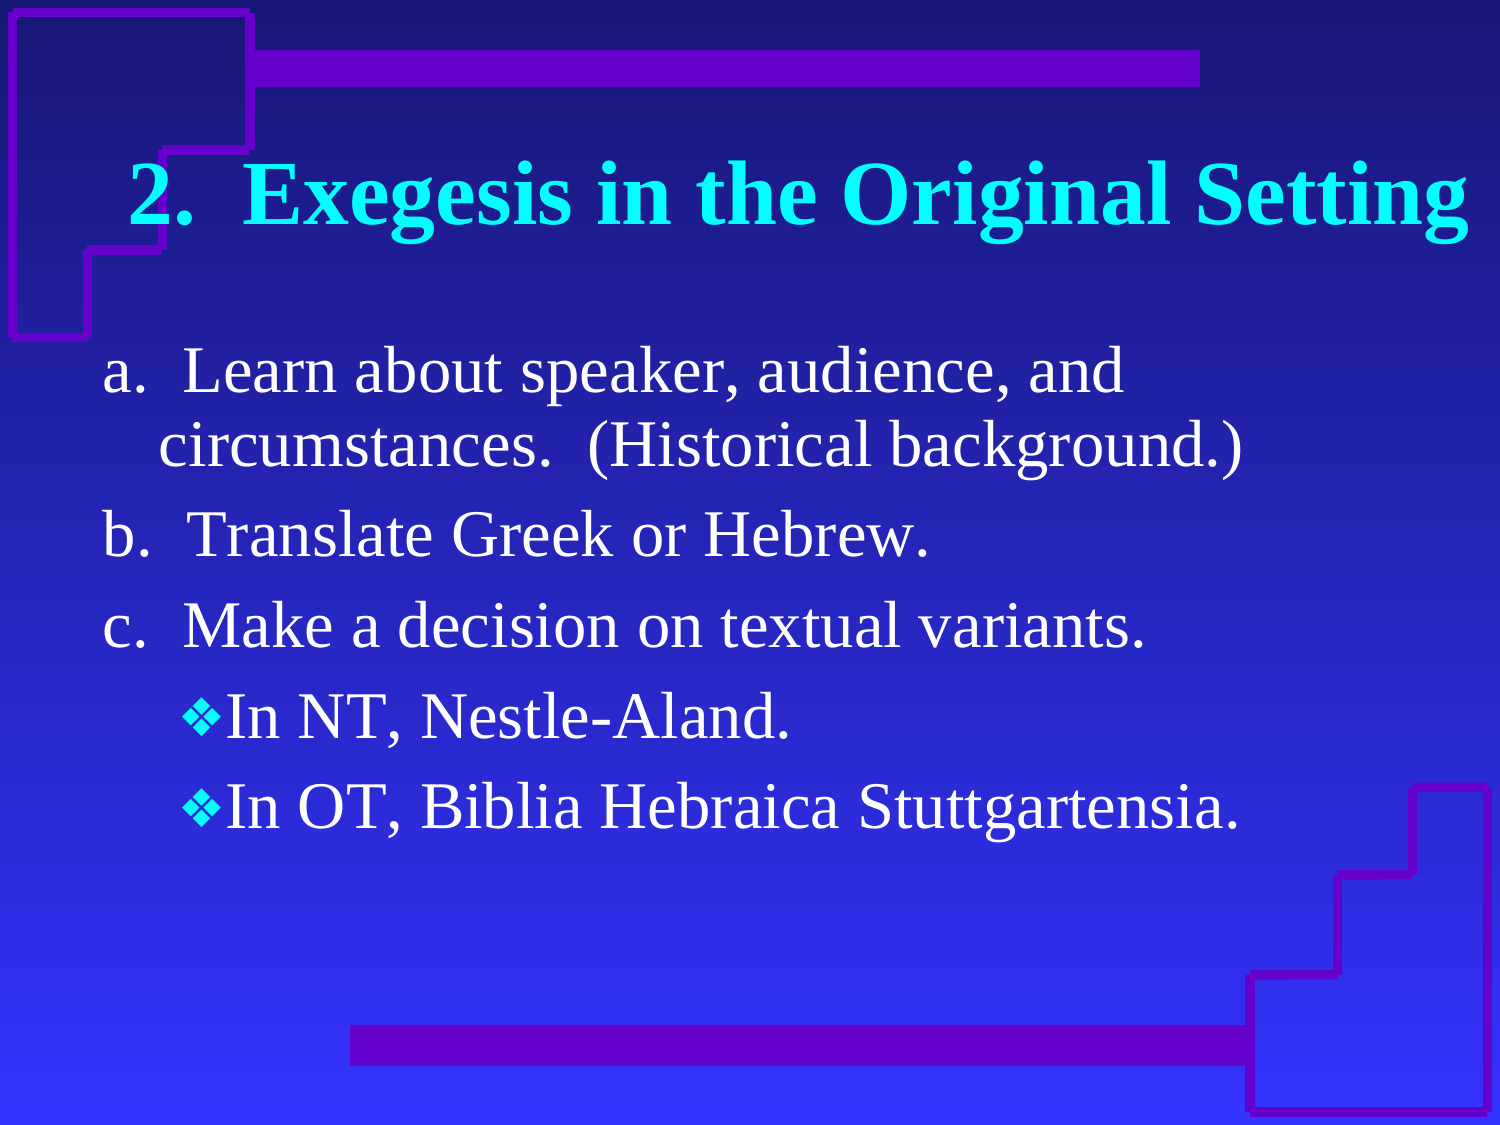

# 2. Exegesis in the Original Setting
a. Learn about speaker, audience, and circumstances. (Historical background.)
b. Translate Greek or Hebrew.
c. Make a decision on textual variants.
In NT, Nestle-Aland.
In OT, Biblia Hebraica Stuttgartensia.